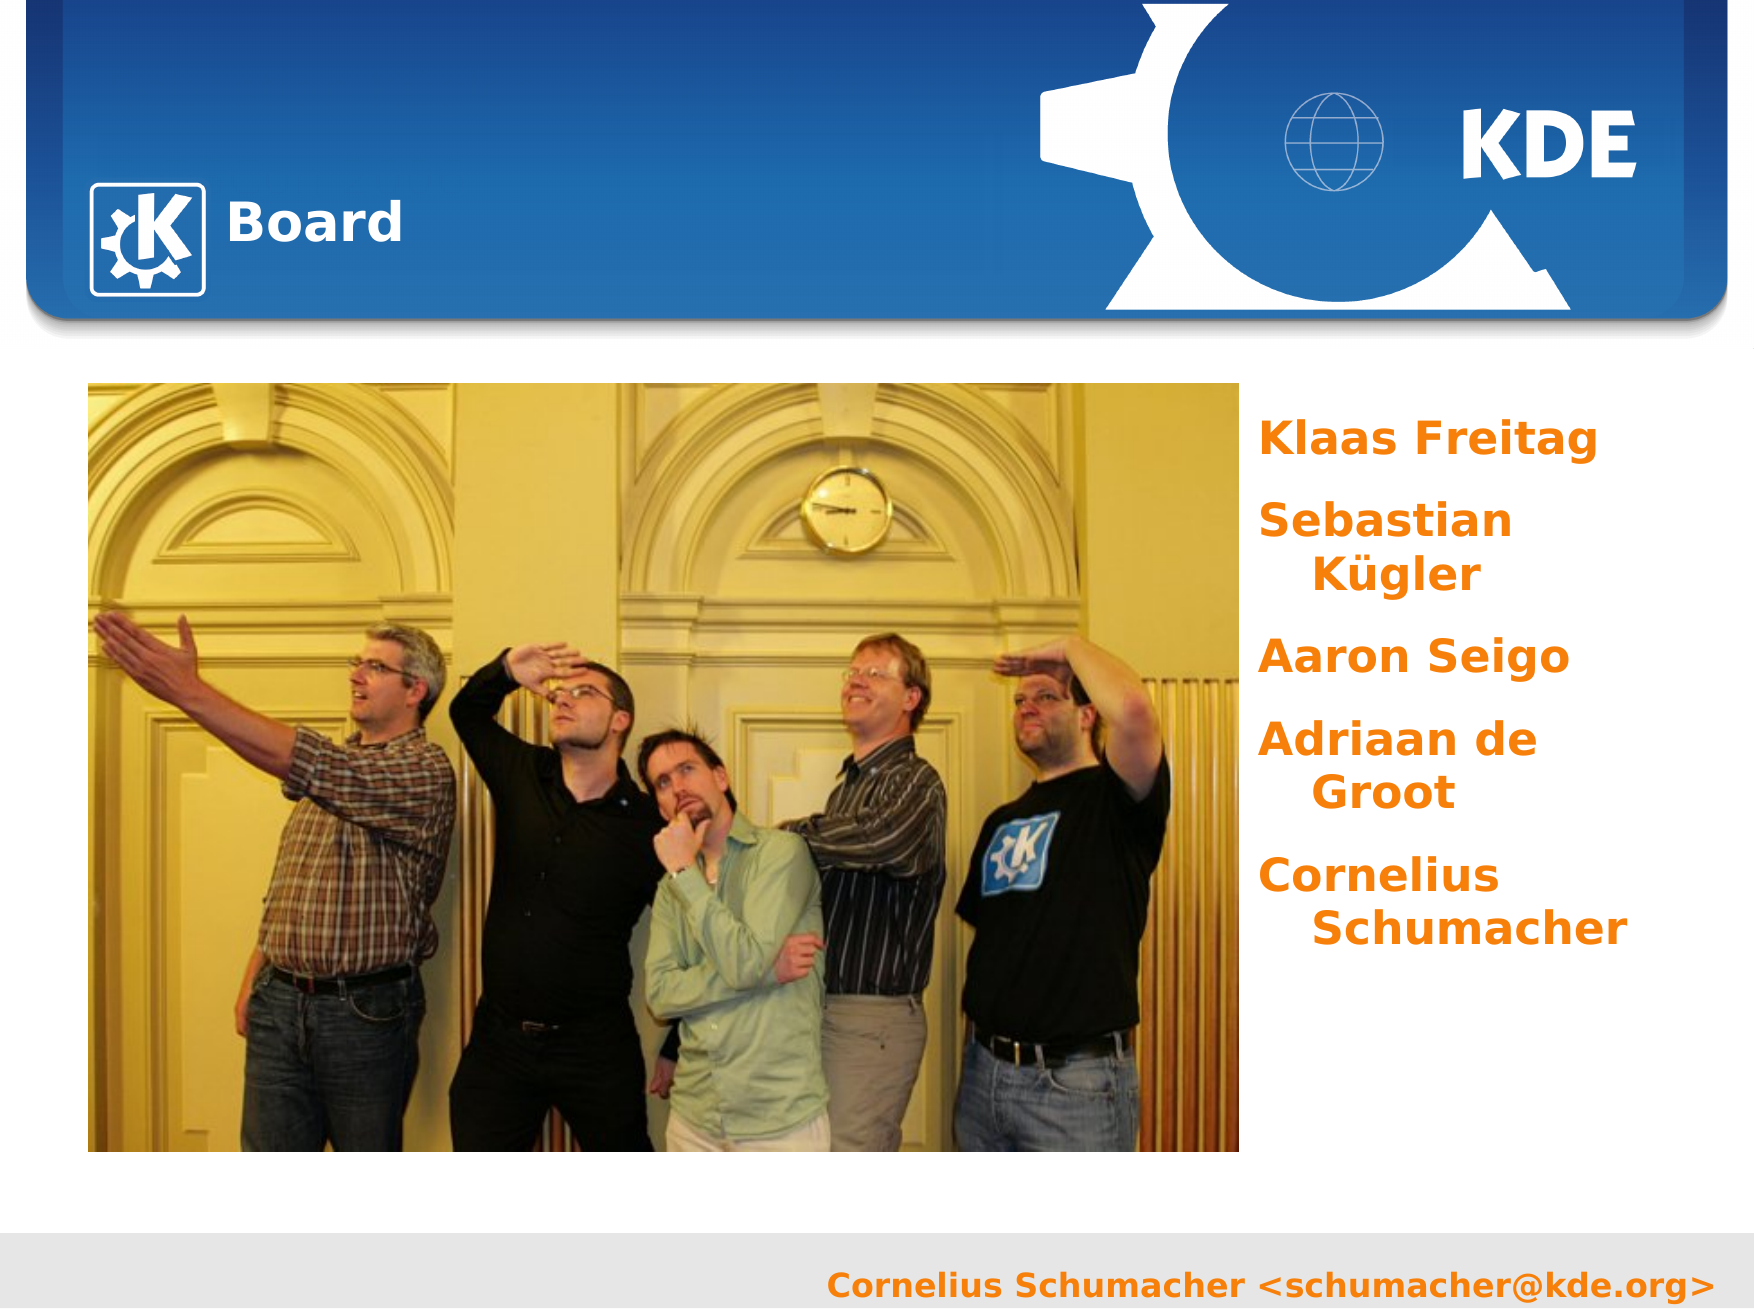

# Board
Klaas Freitag
Sebastian Kügler
Aaron Seigo
Adriaan de Groot
Cornelius Schumacher